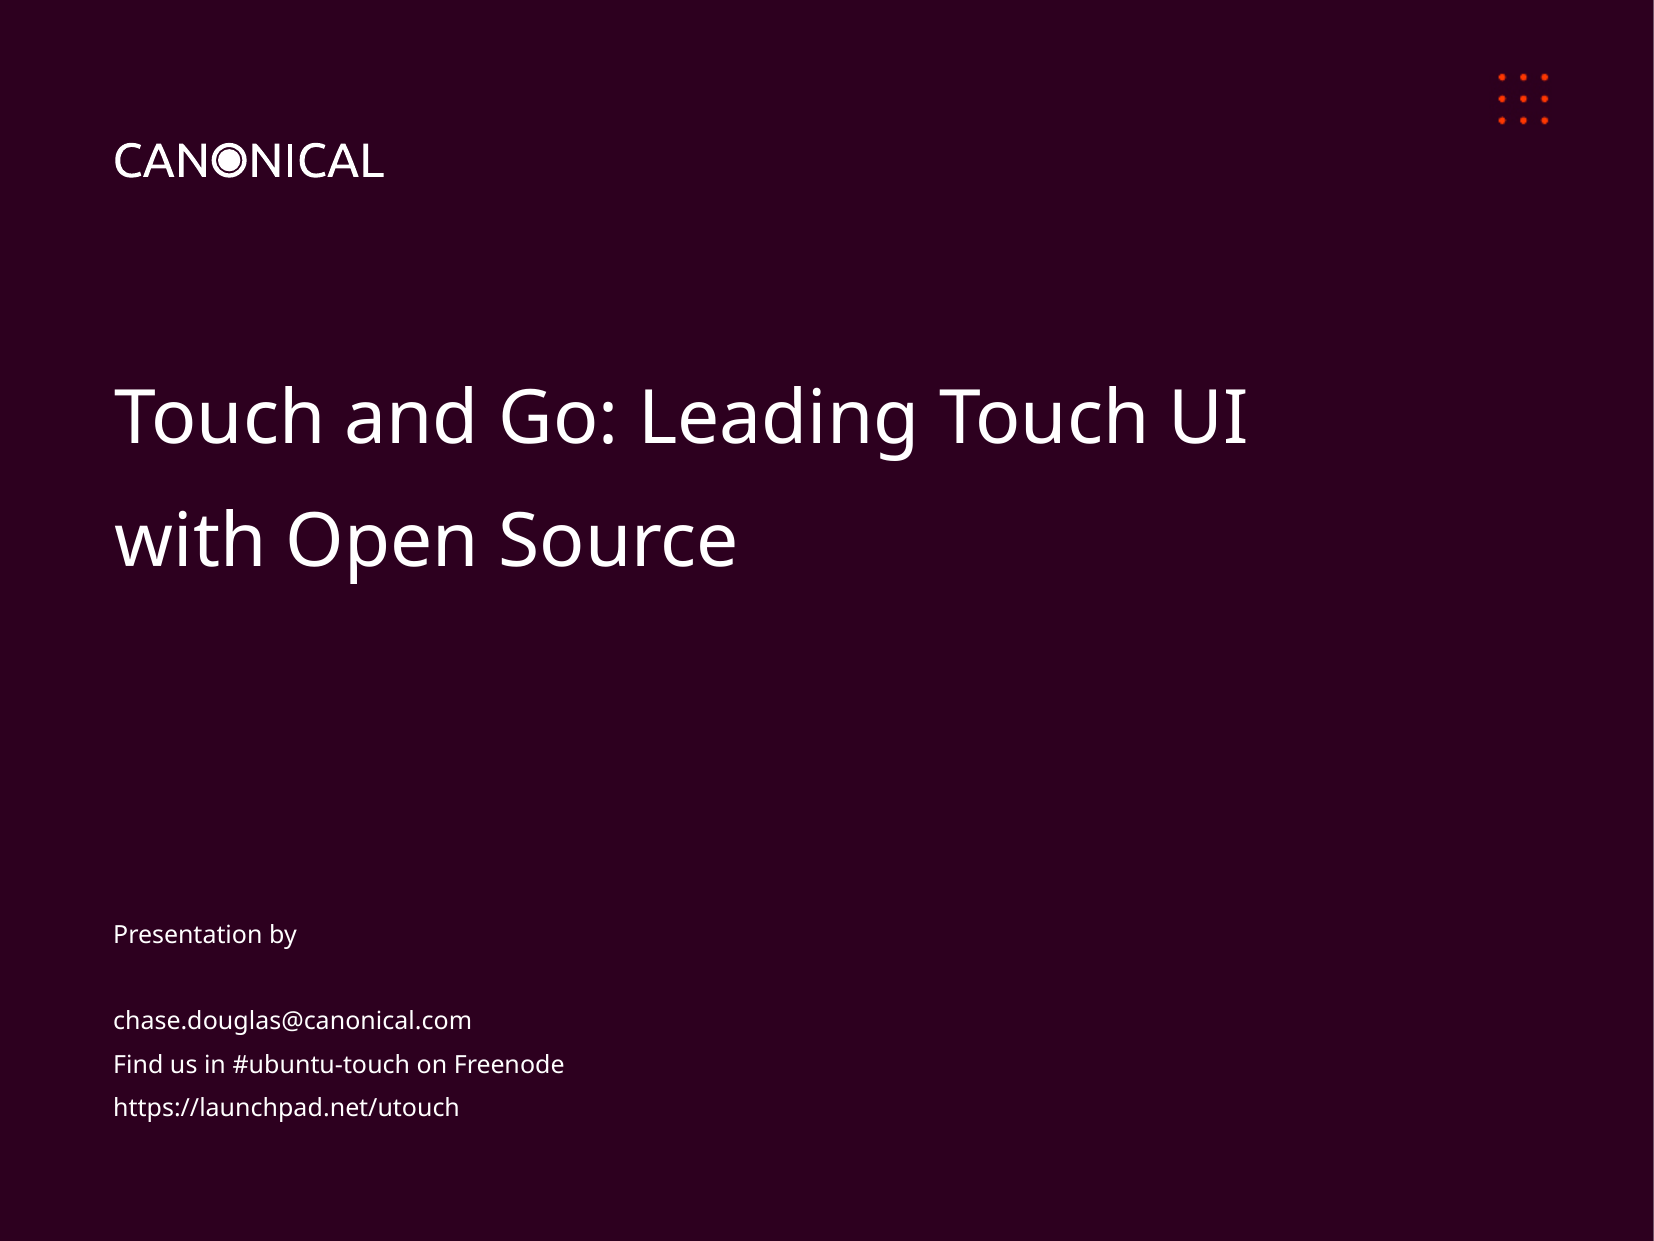

# Touch and Go: Leading Touch UI with Open Source
Presentation by
chase.douglas@canonical.com
Find us in #ubuntu-touch on Freenode
https://launchpad.net/utouch